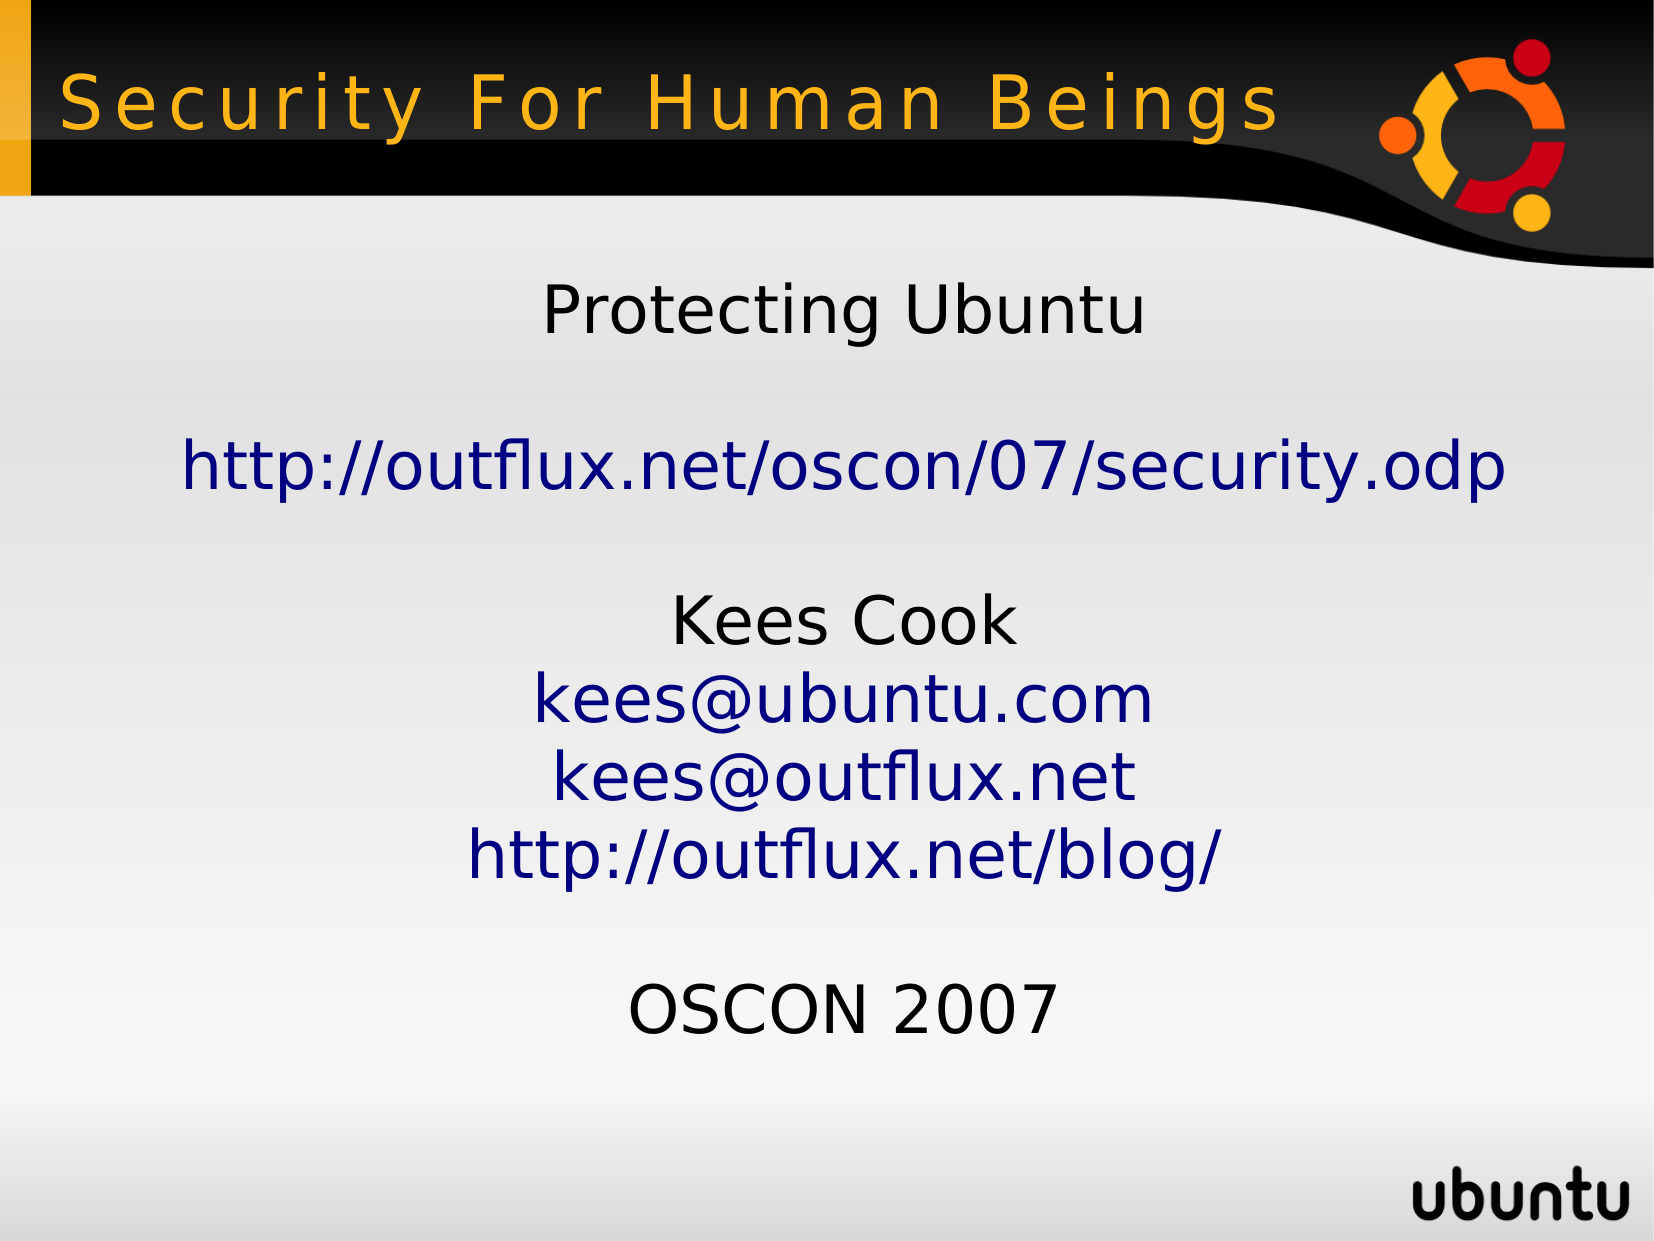

# Security For Human Beings
Protecting Ubuntu
http://outflux.net/oscon/07/security.odp
Kees Cook
kees@ubuntu.com
kees@outflux.net
http://outflux.net/blog/
OSCON 2007